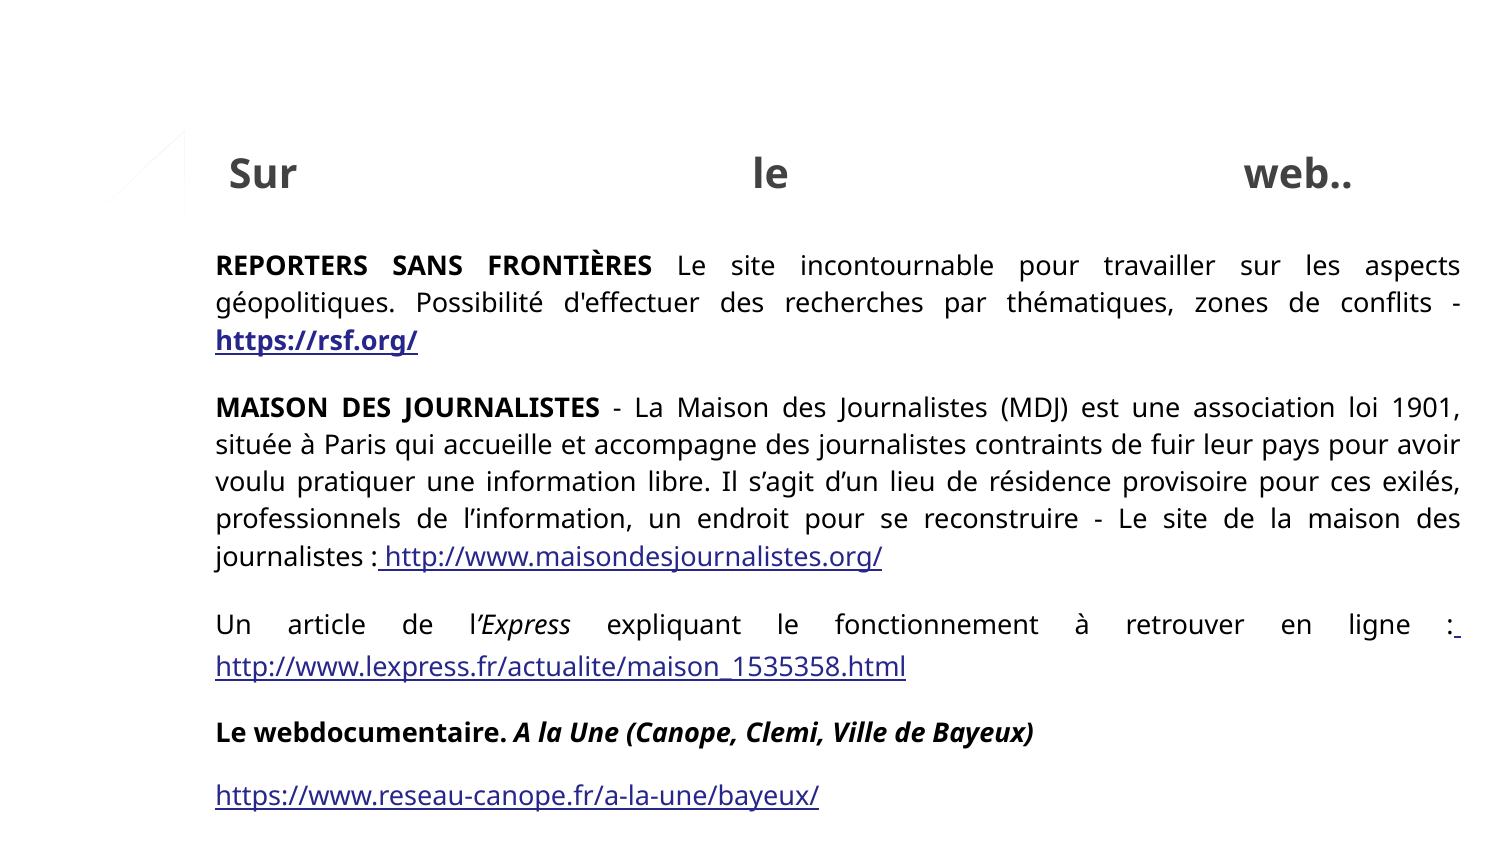

# Sur le web..
REPORTERS SANS FRONTIÈRES Le site incontournable pour travailler sur les aspects géopolitiques. Possibilité d'effectuer des recherches par thématiques, zones de conflits - https://rsf.org/
MAISON DES JOURNALISTES - La Maison des Journalistes (MDJ) est une association loi 1901, située à Paris qui accueille et accompagne des journalistes contraints de fuir leur pays pour avoir voulu pratiquer une information libre. Il s’agit d’un lieu de résidence provisoire pour ces exilés, professionnels de l’information, un endroit pour se reconstruire - Le site de la maison des journalistes : http://www.maisondesjournalistes.org/
Un article de l’Express expliquant le fonctionnement à retrouver en ligne : http://www.lexpress.fr/actualite/maison_1535358.html
Le webdocumentaire. A la Une (Canope, Clemi, Ville de Bayeux)
https://www.reseau-canope.fr/a-la-une/bayeux/